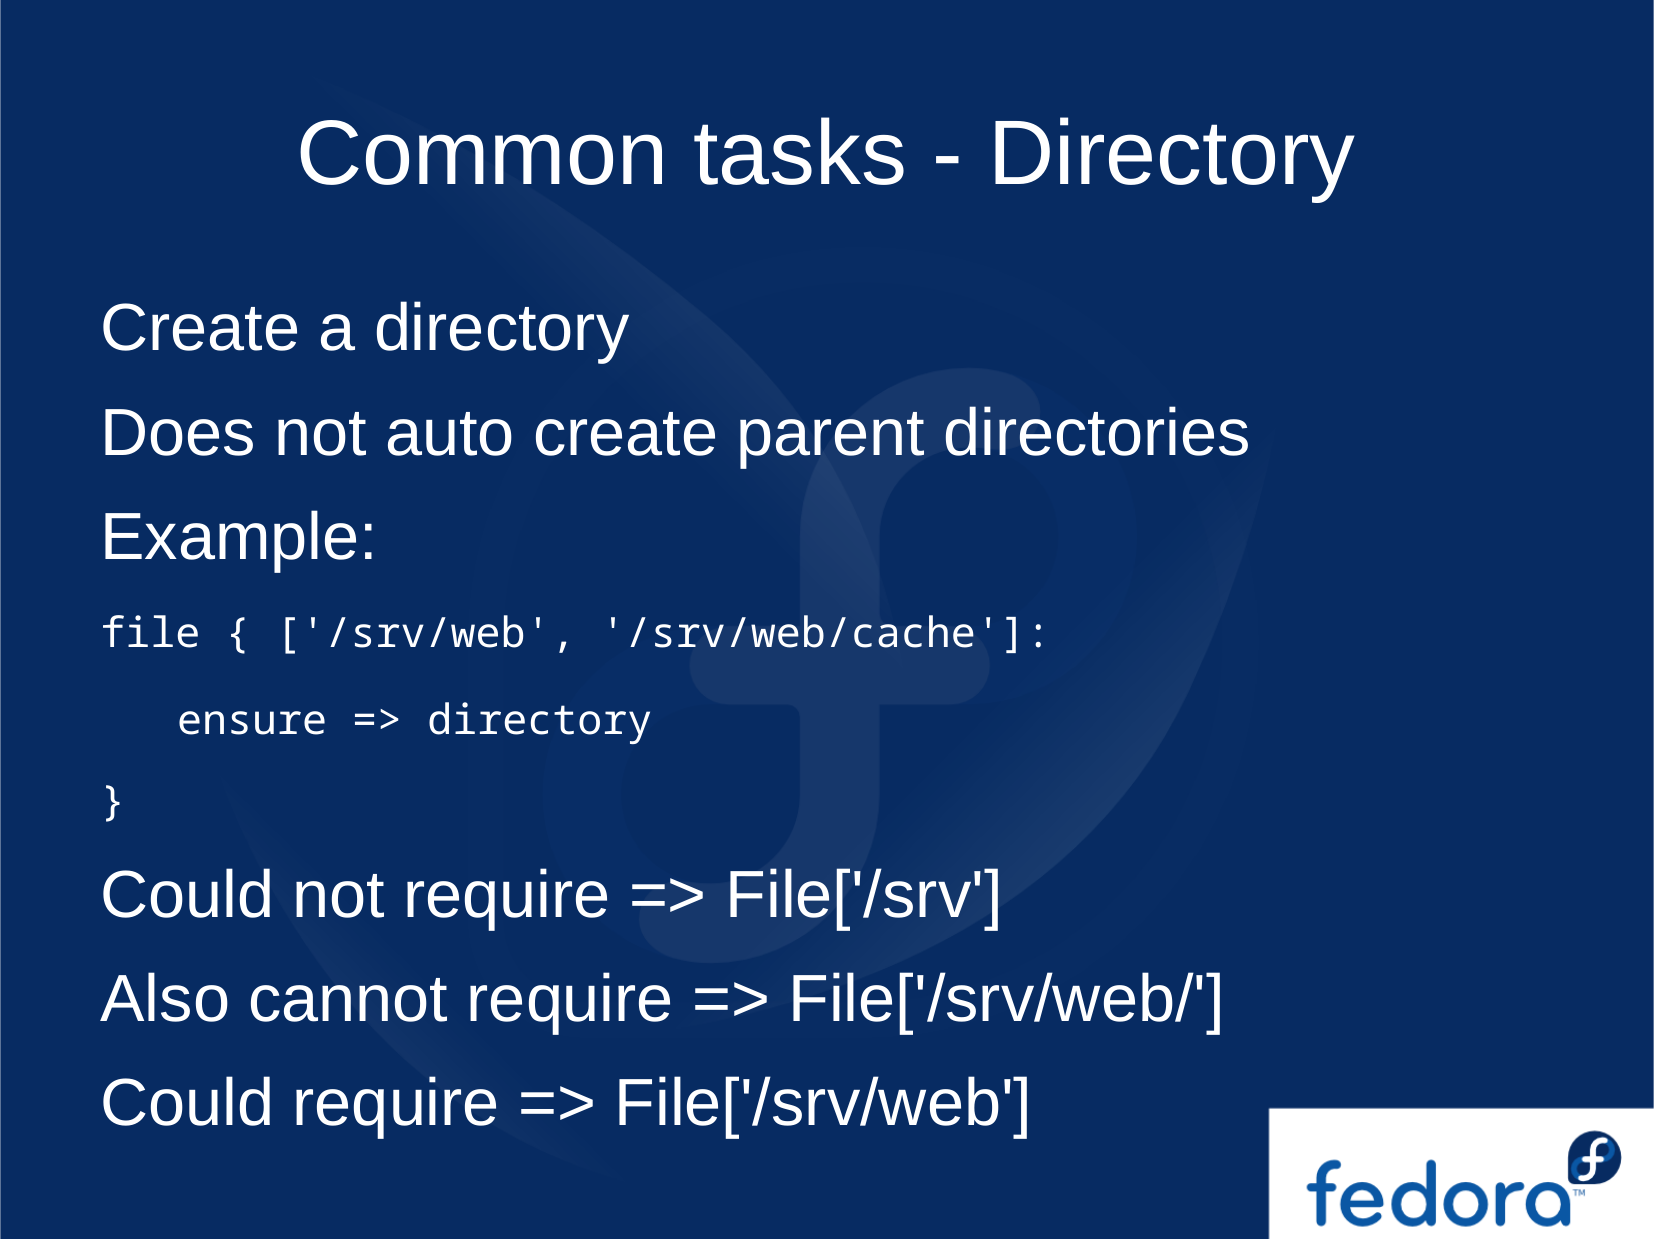

# Common tasks - Directory
Create a directory
Does not auto create parent directories
Example:
file { ['/srv/web', '/srv/web/cache']:
ensure => directory
}
Could not require => File['/srv']
Also cannot require => File['/srv/web/']
Could require => File['/srv/web']